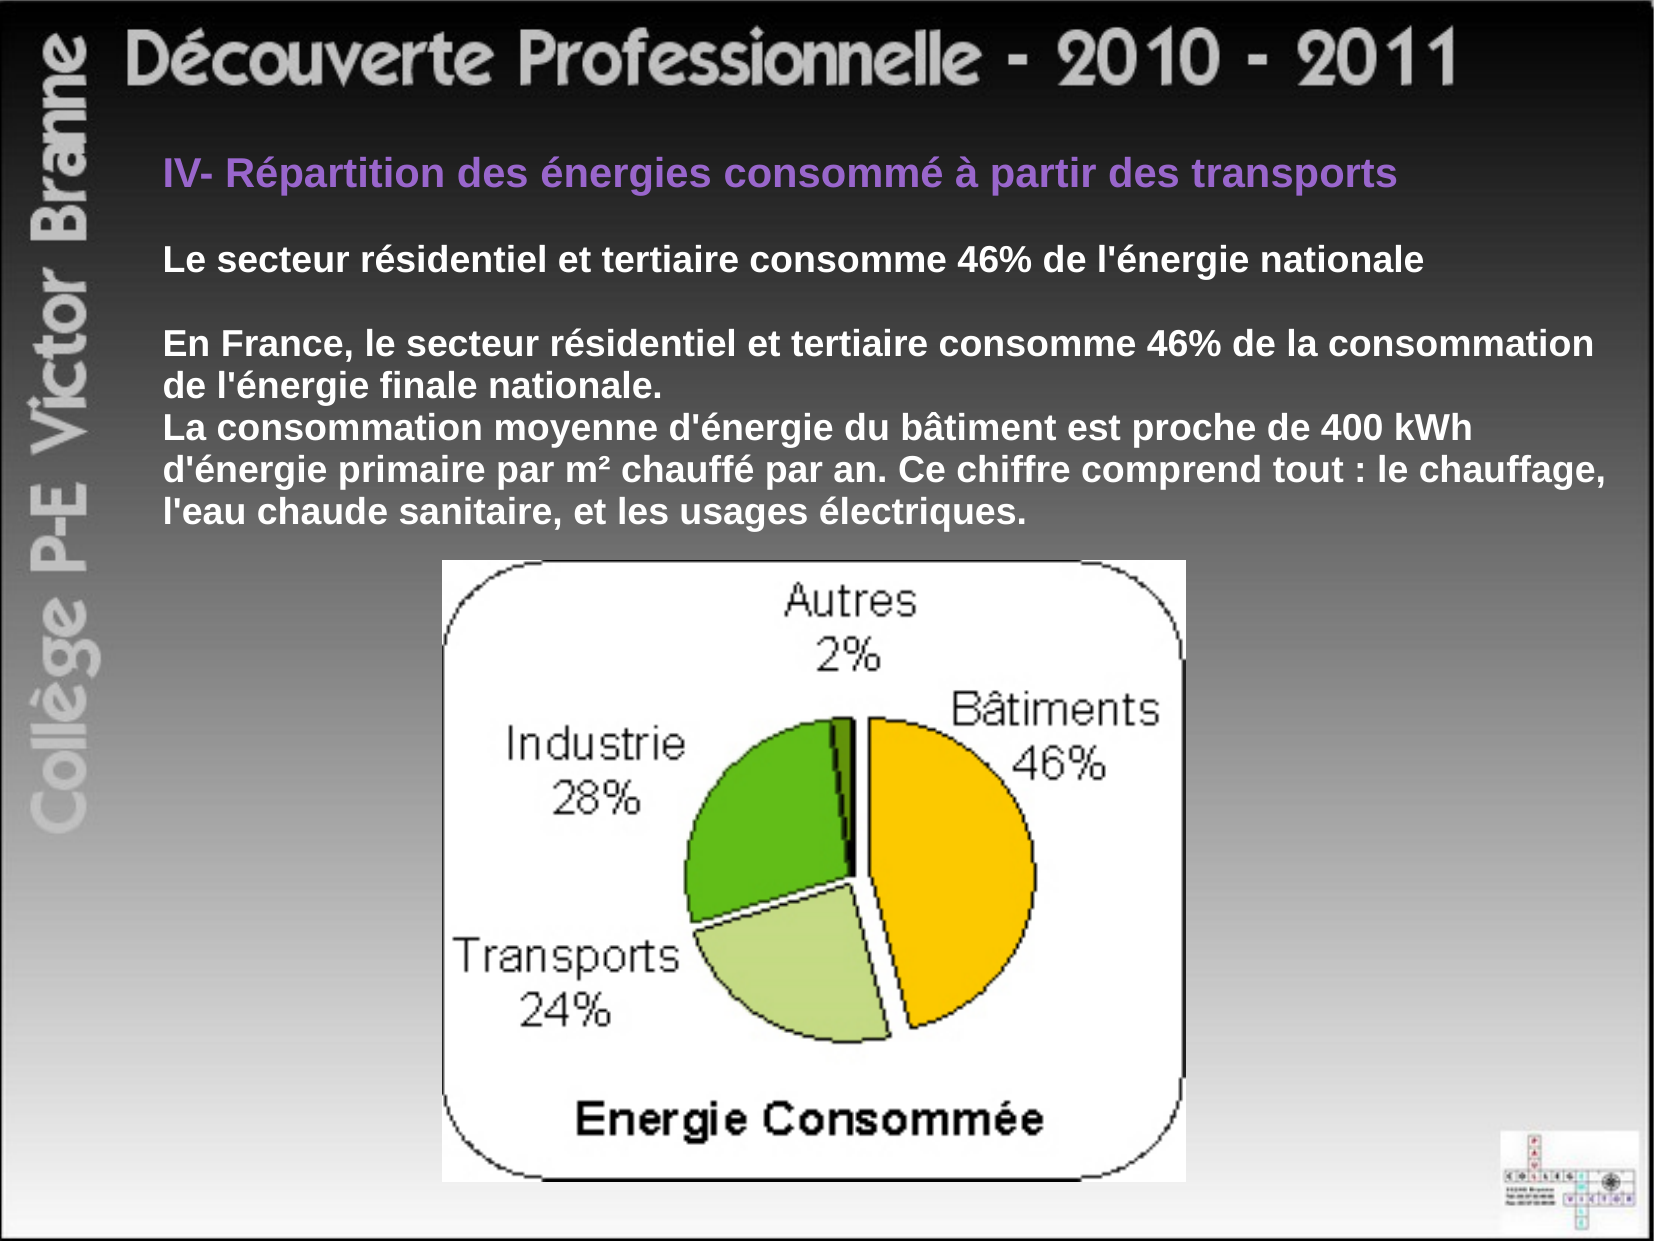

IV- Répartition des énergies consommé à partir des transports
Le secteur résidentiel et tertiaire consomme 46% de l'énergie nationale
En France, le secteur résidentiel et tertiaire consomme 46% de la consommation de l'énergie finale nationale.
La consommation moyenne d'énergie du bâtiment est proche de 400 kWh d'énergie primaire par m² chauffé par an. Ce chiffre comprend tout : le chauffage, l'eau chaude sanitaire, et les usages électriques.